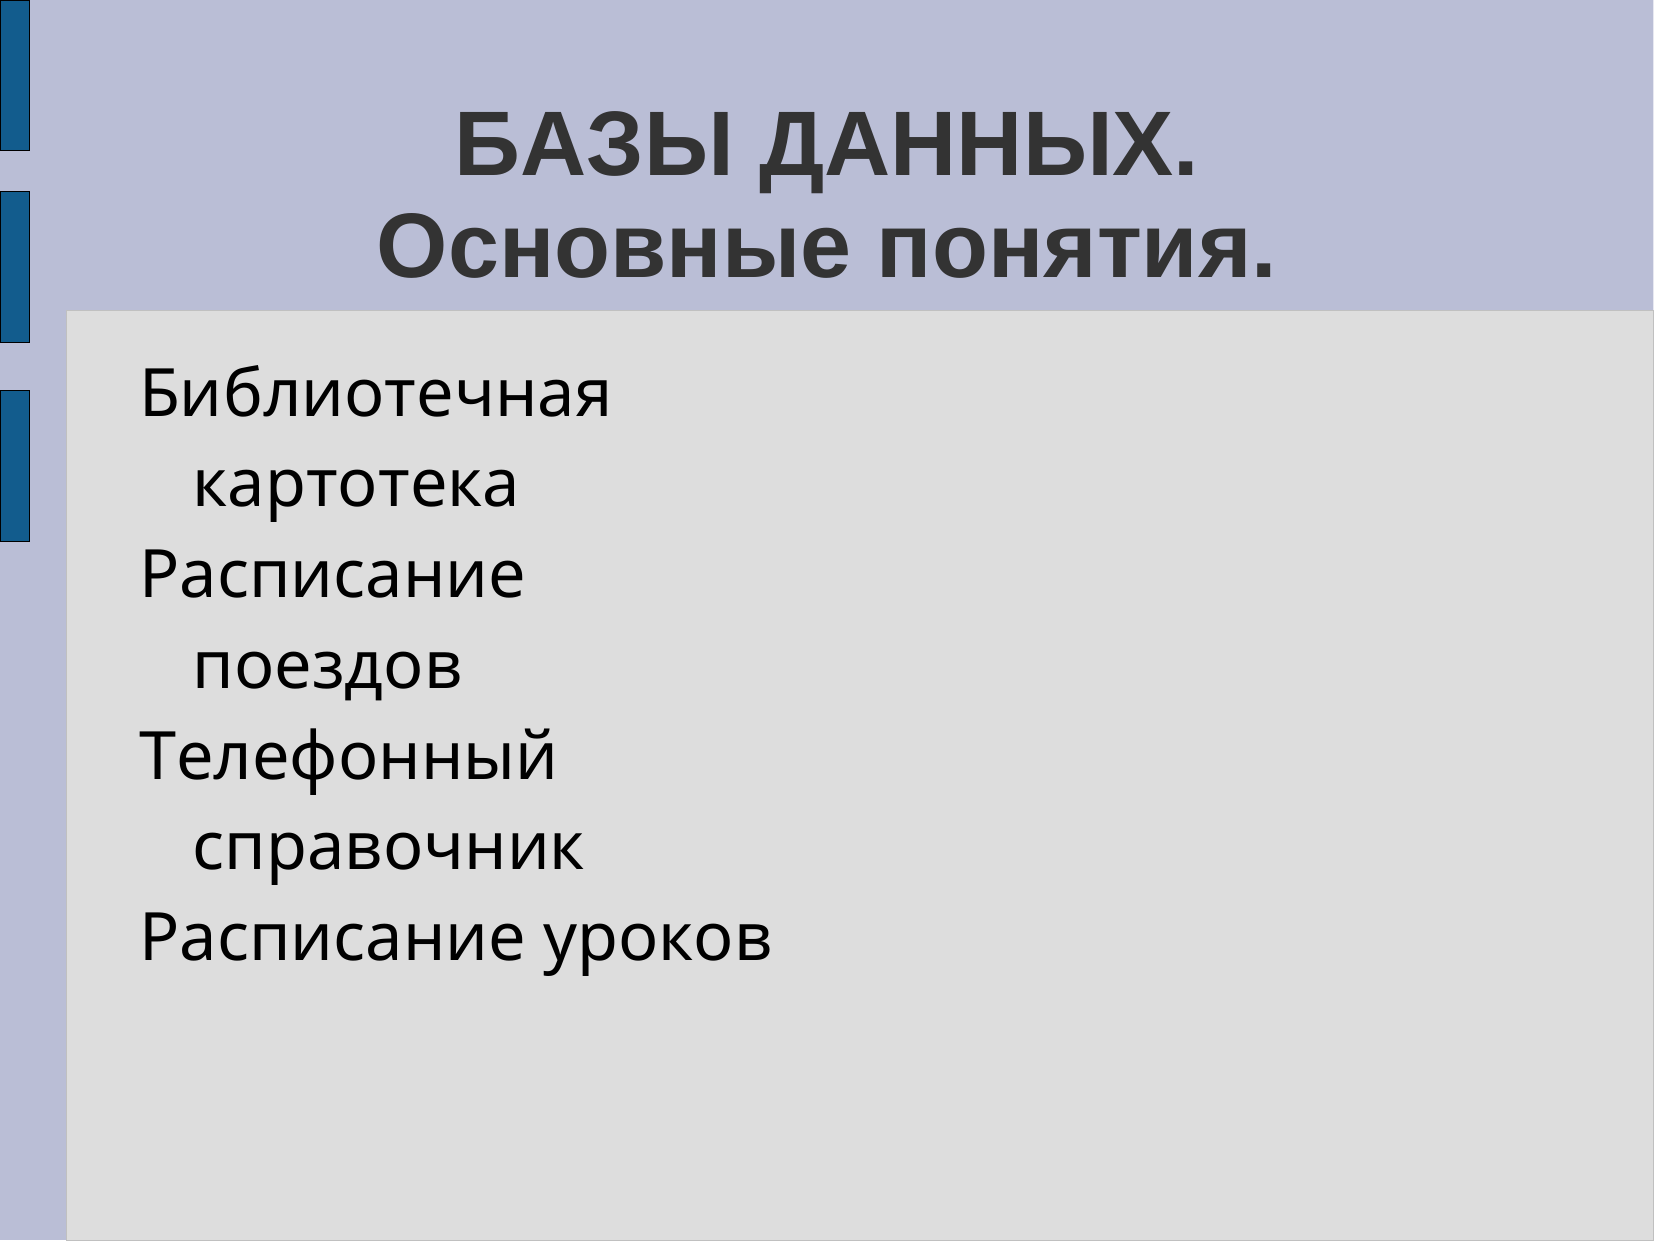

# БАЗЫ ДАННЫХ. Основные понятия.
Библиотечная картотека
Расписание поездов
Телефонный справочник
Расписание уроков